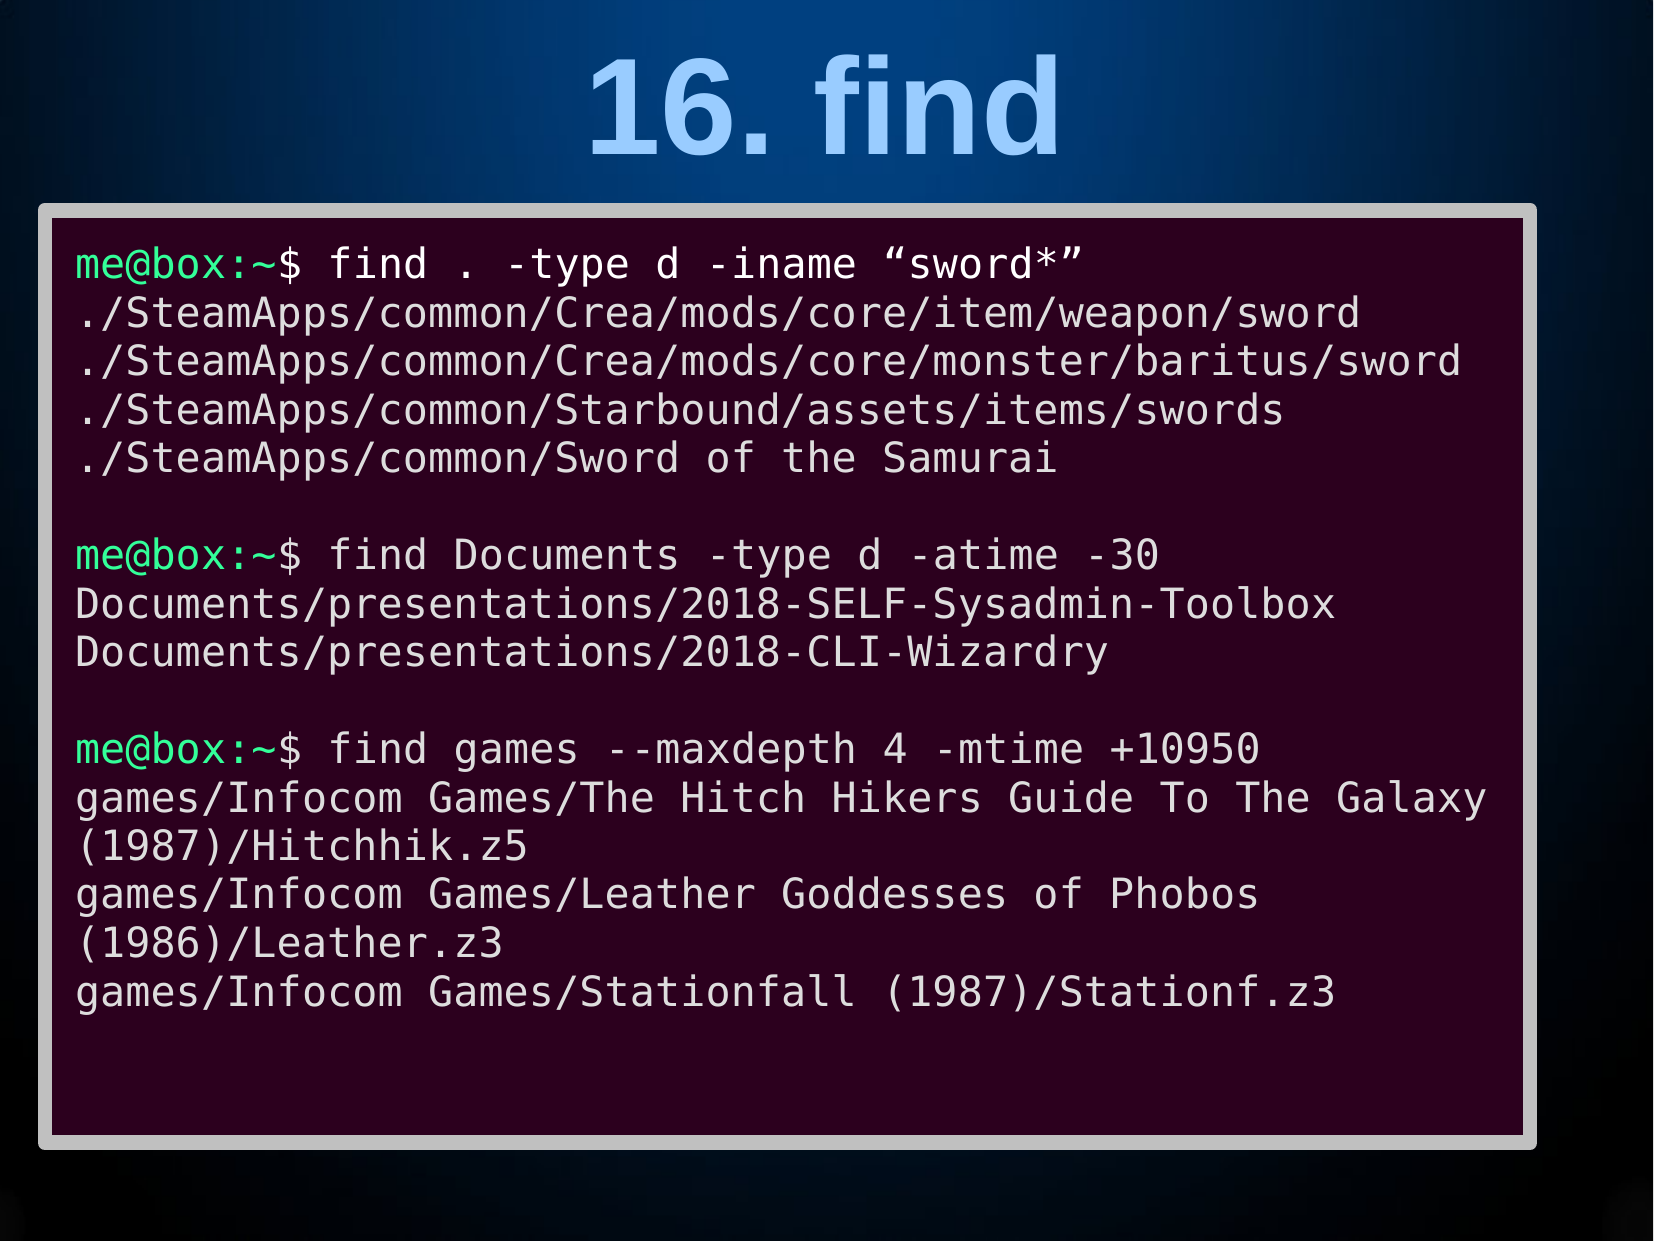

# 16. find
me@box:~$ find . -type d -iname “sword*”
./SteamApps/common/Crea/mods/core/item/weapon/sword
./SteamApps/common/Crea/mods/core/monster/baritus/sword
./SteamApps/common/Starbound/assets/items/swords
./SteamApps/common/Sword of the Samurai
me@box:~$ find Documents -type d -atime -30
Documents/presentations/2018-SELF-Sysadmin-Toolbox
Documents/presentations/2018-CLI-Wizardry
me@box:~$ find games --maxdepth 4 -mtime +10950
games/Infocom Games/The Hitch Hikers Guide To The Galaxy (1987)/Hitchhik.z5
games/Infocom Games/Leather Goddesses of Phobos (1986)/Leather.z3
games/Infocom Games/Stationfall (1987)/Stationf.z3